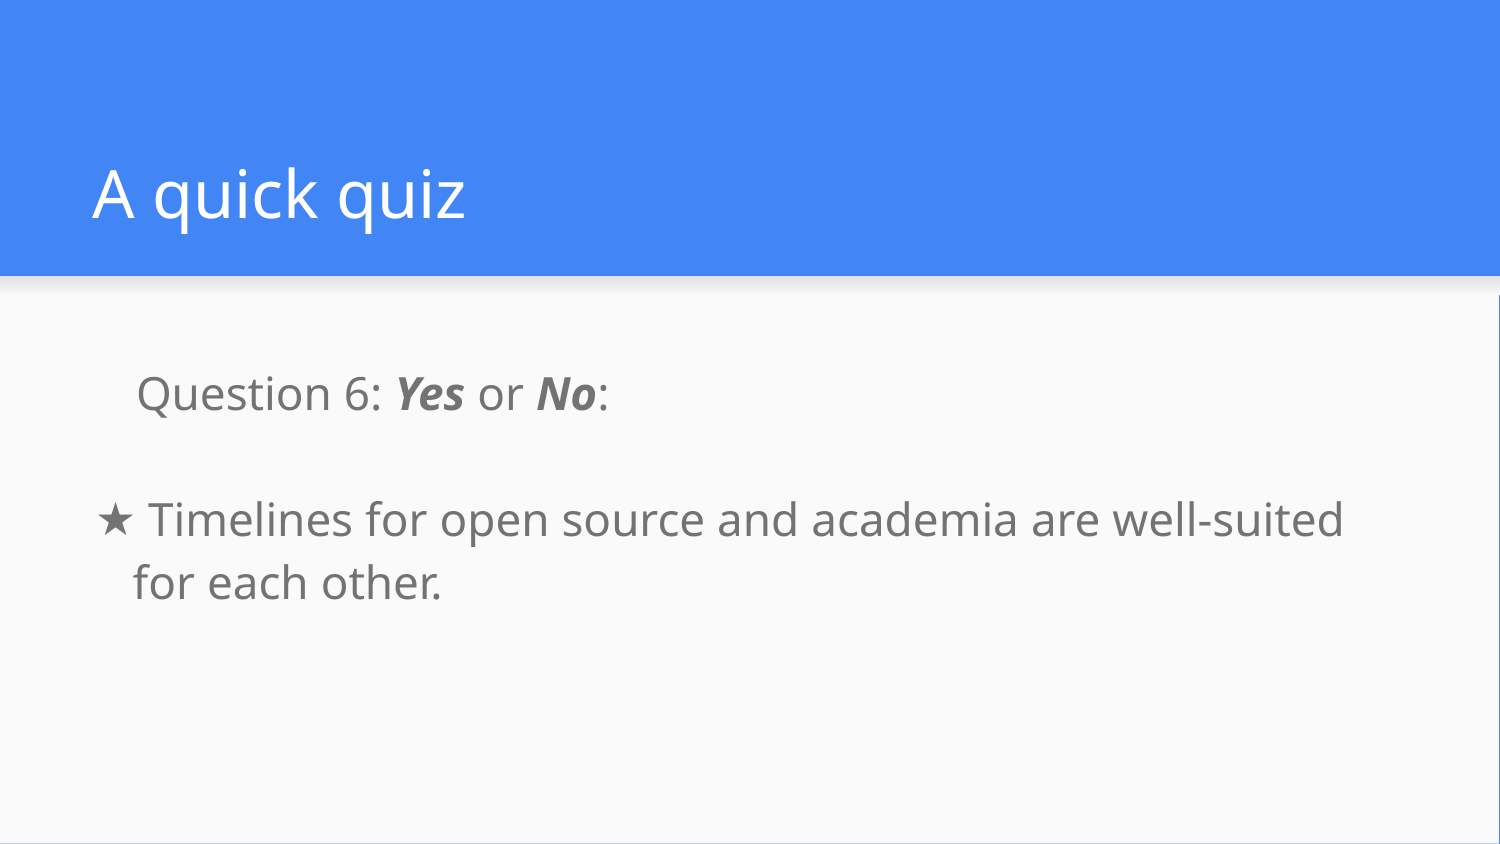

# A quick quiz
Question 6: Yes or No:
 Timelines for open source and academia are well-suited for each other.